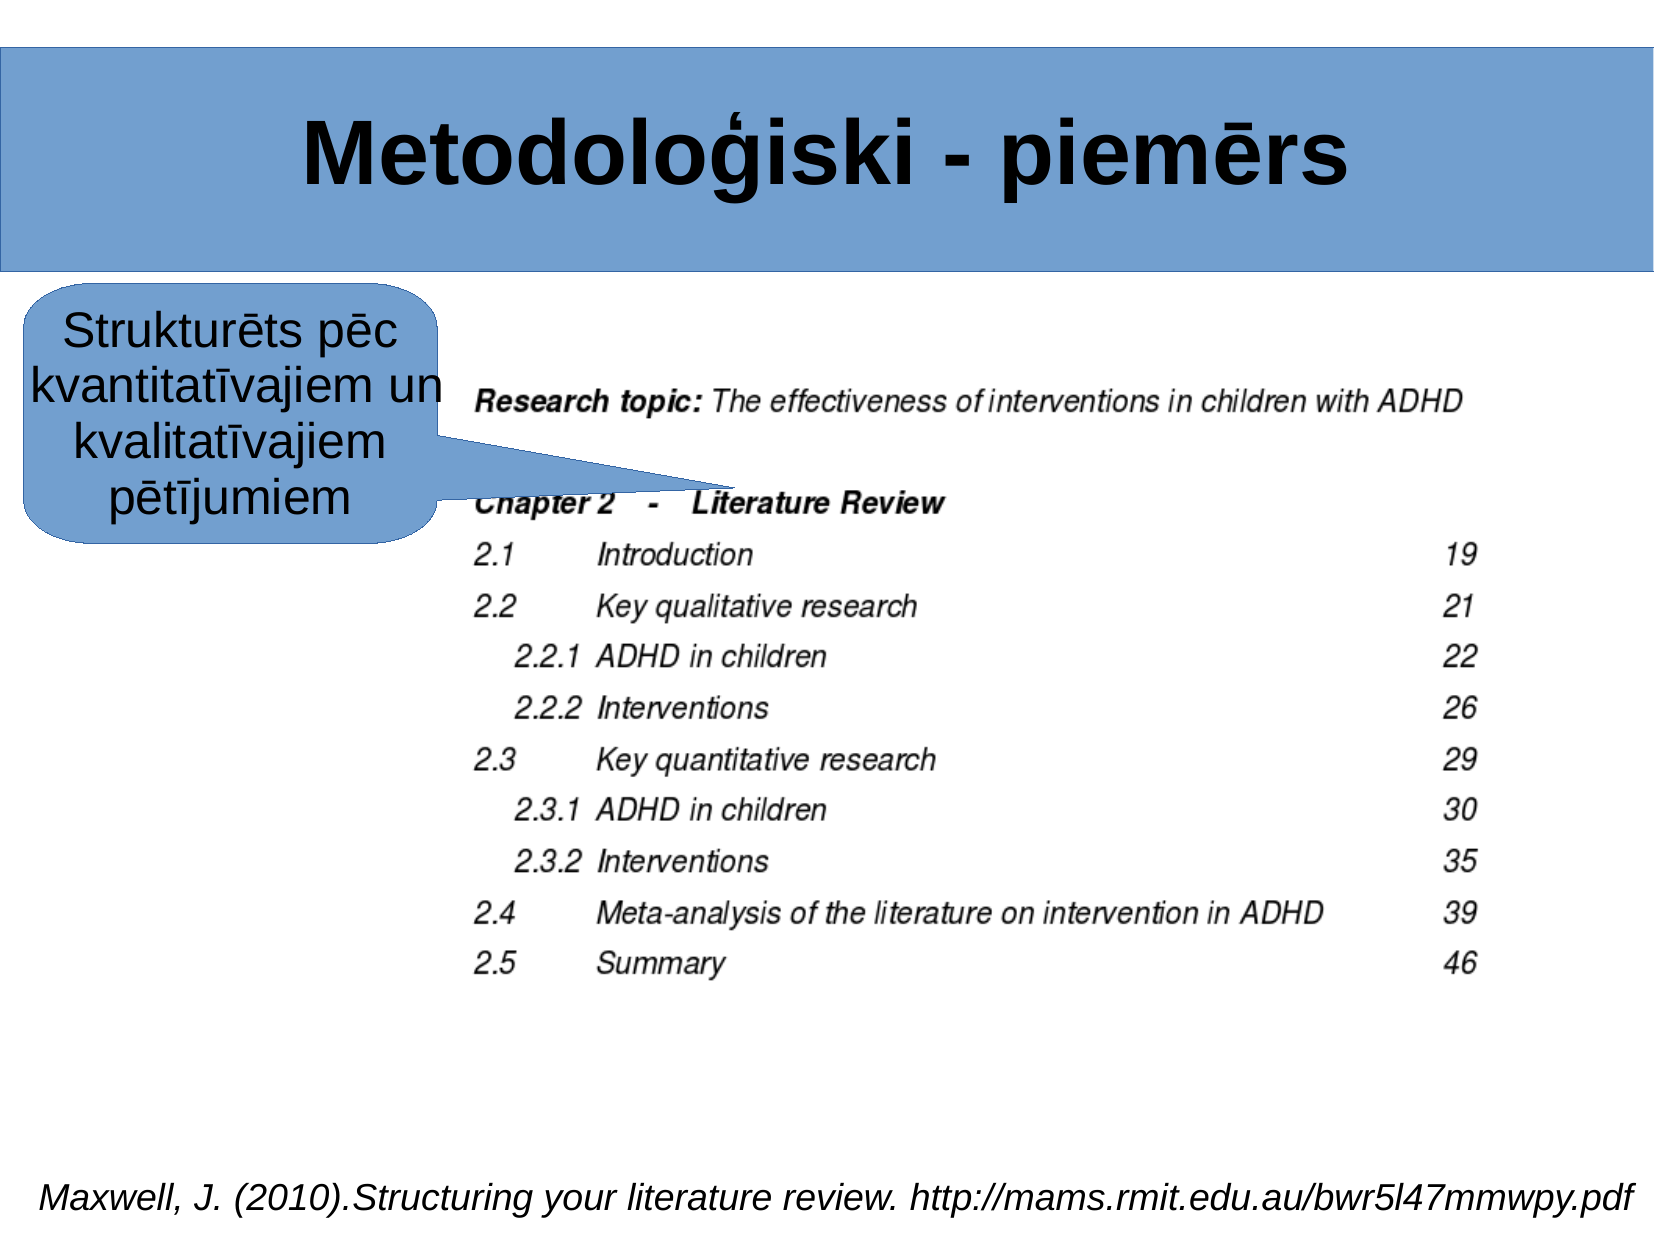

# Metodoloģiski - piemērs
Strukturēts pēc
 kvantitatīvajiem un
 kvalitatīvajiem
pētījumiem
Maxwell, J. (2010).Structuring your literature review. http://mams.rmit.edu.au/bwr5l47mmwpy.pdf